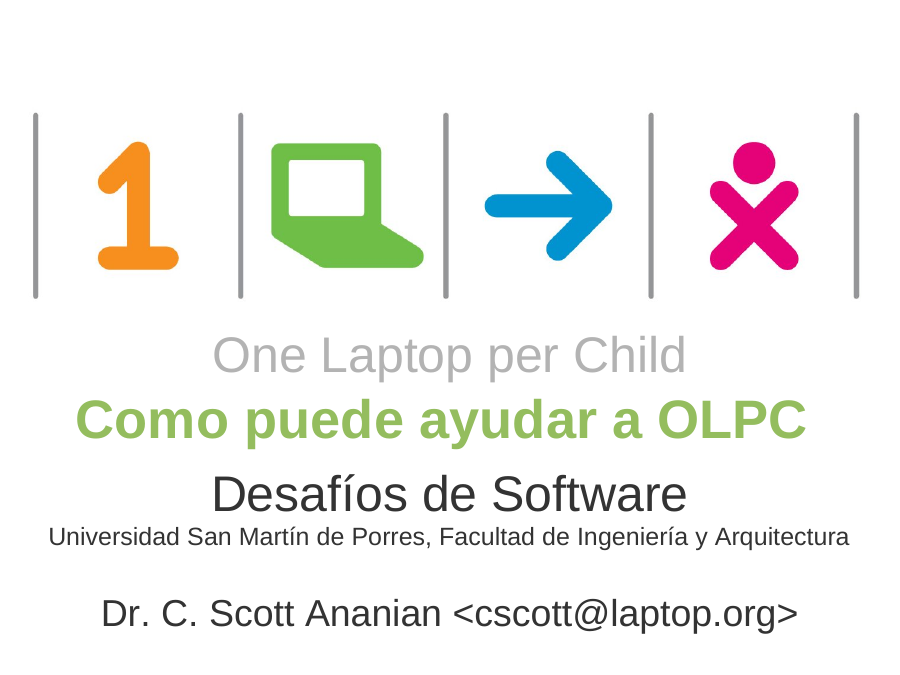

One Laptop per Child
# Como puede ayudar a OLPC
Desafíos de Software
Universidad San Martín de Porres, Facultad de Ingeniería y Arquitectura
Dr. C. Scott Ananian <cscott@laptop.org>